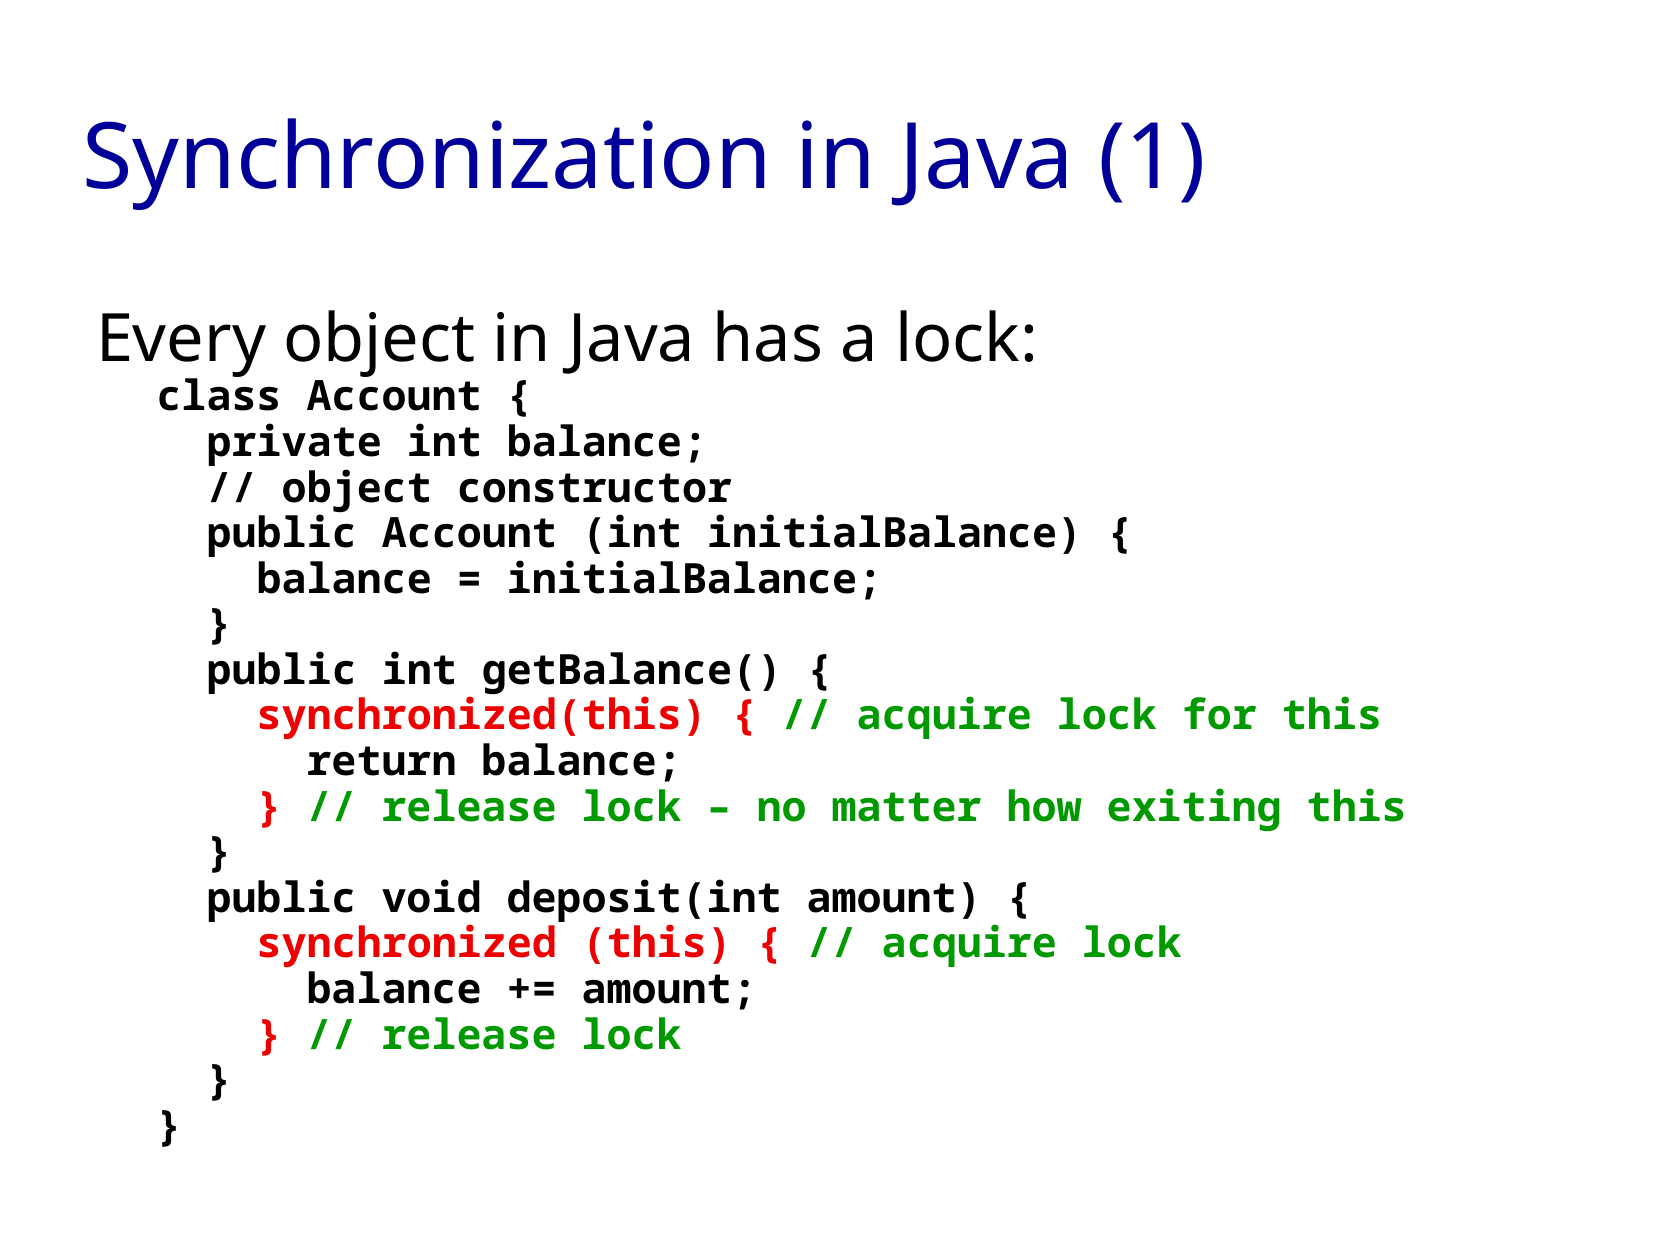

# Synchronization in Java (1)
Every object in Java has a lock:
class Account {
 private int balance;
 // object constructor
 public Account (int initialBalance) {
 balance = initialBalance;
 }
 public int getBalance() {
 synchronized(this) { // acquire lock for this
 return balance;
 } // release lock – no matter how exiting this
 }
 public void deposit(int amount) {
 synchronized (this) { // acquire lock
 balance += amount;
 } // release lock
 }
}